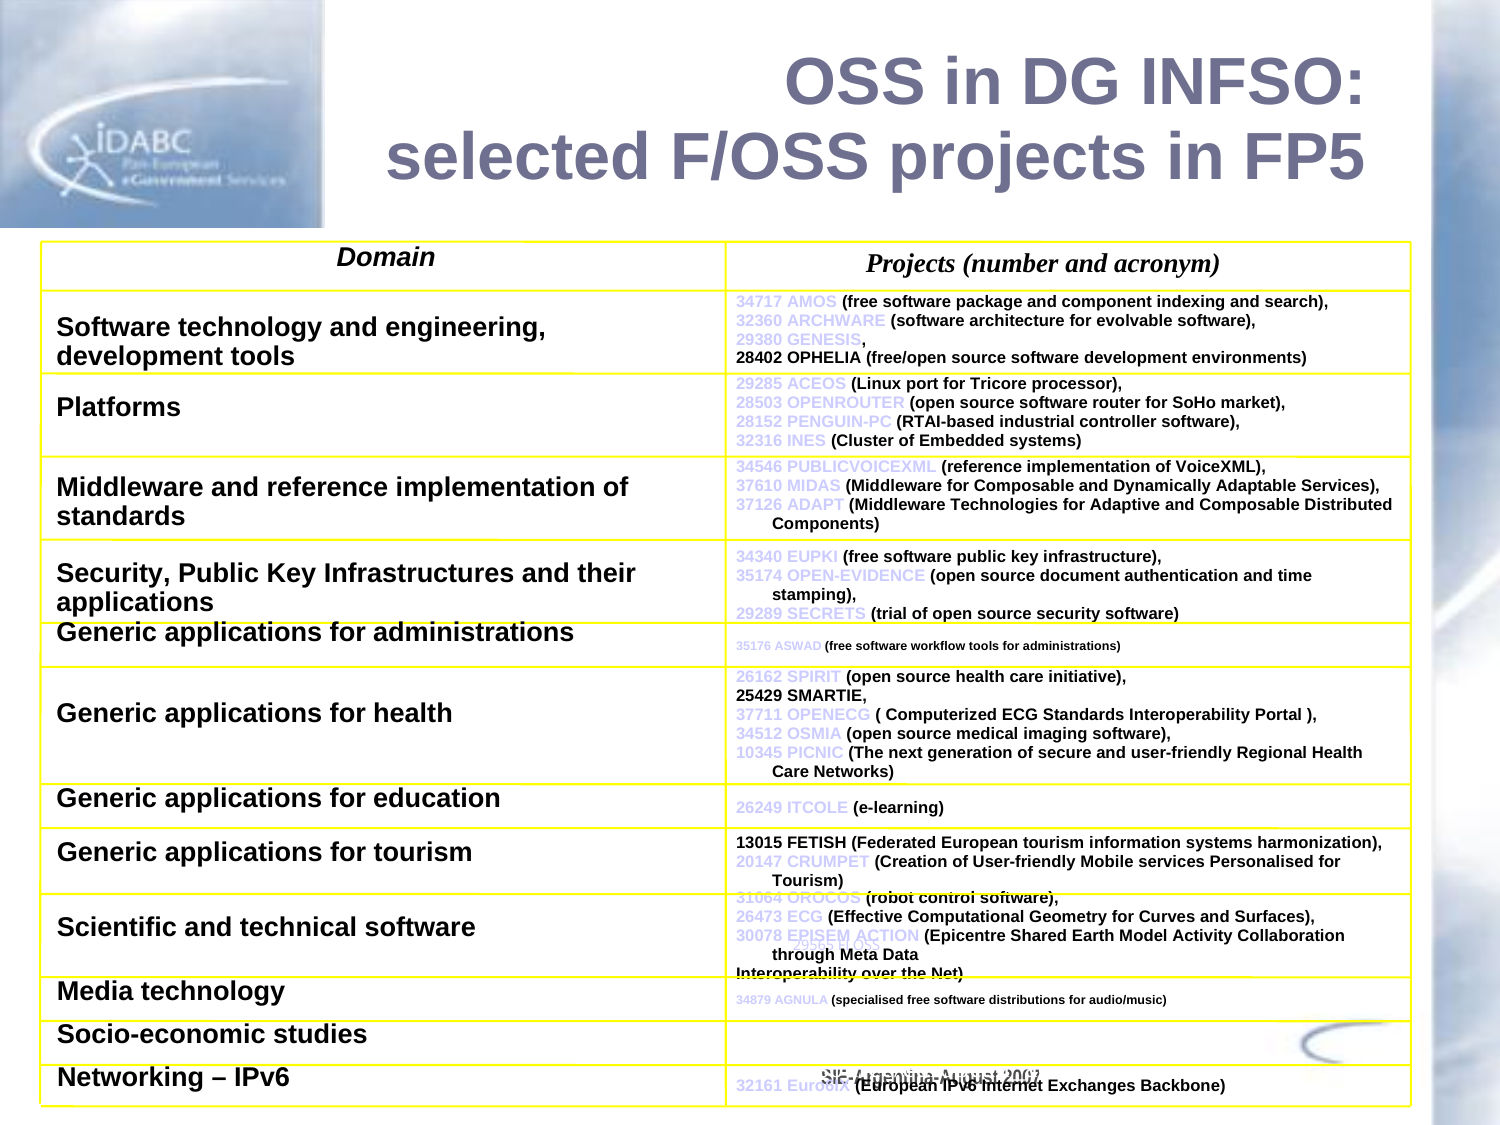

OSS in DG INFSO:
selected F/OSS projects in FP5
Domain
Software technology and engineering, development tools
Platforms
Middleware and reference implementation of standards
Security, Public Key Infrastructures and their applications
Generic applications for administrations
Generic applications for health
Generic applications for education
Generic applications for tourism
Scientific and technical software
Media technology
Socio-economic studies
Networking – IPv6
34717 AMOS (free software package and component indexing and search),
32360 ARCHWARE (software architecture for evolvable software),
29380 GENESIS,
28402 OPHELIA (free/open source software development environments)
29285 ACEOS (Linux port for Tricore processor),
28503 OPENROUTER (open source software router for SoHo market),
28152 PENGUIN-PC (RTAI-based industrial controller software),
32316 INES (Cluster of Embedded systems)
34546 PUBLICVOICEXML (reference implementation of VoiceXML),
37610 MIDAS (Middleware for Composable and Dynamically Adaptable Services),
37126 ADAPT (Middleware Technologies for Adaptive and Composable Distributed Components)
34340 EUPKI (free software public key infrastructure),
35174 OPEN-EVIDENCE (open source document authentication and time stamping),
29289 SECRETS (trial of open source security software)
35176 ASWAD (free software workflow tools for administrations)
26162 SPIRIT (open source health care initiative),
25429 SMARTIE,
37711 OPENECG ( Computerized ECG Standards Interoperability Portal ),
34512 OSMIA (open source medical imaging software),
10345 PICNIC (The next generation of secure and user-friendly Regional Health Care Networks)
26249 ITCOLE (e-learning)
13015 FETISH (Federated European tourism information systems harmonization),
20147 CRUMPET (Creation of User-friendly Mobile services Personalised for Tourism)
31064 OROCOS (robot control software),
26473 ECG (Effective Computational Geometry for Curves and Surfaces),
30078 EPISEM ACTION (Epicentre Shared Earth Model Activity Collaboration through Meta Data
Interoperability over the Net)
34879 AGNULA (specialised free software distributions for audio/music)
32161 Euro6IX (European IPv6 Internet Exchanges Backbone)
Projects (number and acronym)
# 29565 FLOSS (statistics and economics of free / open source software)
http://europa.eu.int/information_society/activities/opensource/european_activities/index_en.htm